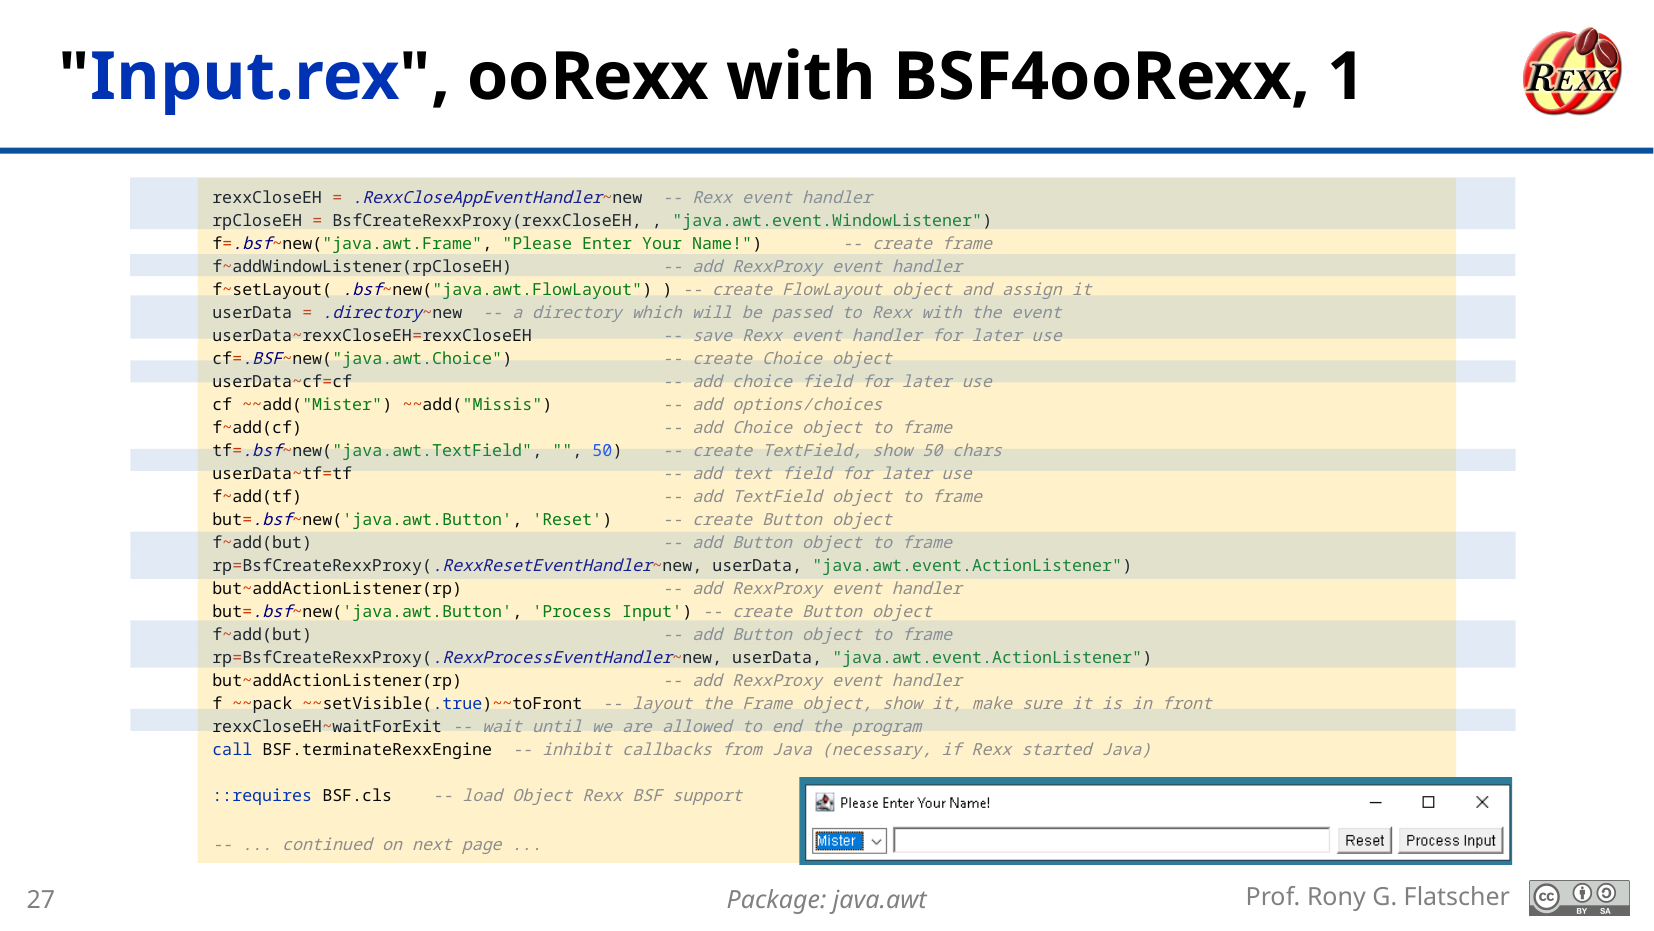

# "Input.rex", ooRexx with BSF4ooRexx, 1
rexxCloseEH = .RexxCloseAppEventHandler~new -- Rexx event handler
rpCloseEH = BsfCreateRexxProxy(rexxCloseEH, , "java.awt.event.WindowListener")
f=.bsf~new("java.awt.Frame", "Please Enter Your Name!") -- create frame
f~addWindowListener(rpCloseEH) -- add RexxProxy event handler
f~setLayout( .bsf~new("java.awt.FlowLayout") ) -- create FlowLayout object and assign it
userData = .directory~new -- a directory which will be passed to Rexx with the event
userData~rexxCloseEH=rexxCloseEH -- save Rexx event handler for later use
cf=.BSF~new("java.awt.Choice") -- create Choice object
userData~cf=cf -- add choice field for later use
cf ~~add("Mister") ~~add("Missis") -- add options/choices
f~add(cf) -- add Choice object to frame
tf=.bsf~new("java.awt.TextField", "", 50) -- create TextField, show 50 chars
userData~tf=tf -- add text field for later use
f~add(tf) -- add TextField object to frame
but=.bsf~new('java.awt.Button', 'Reset') -- create Button object
f~add(but) -- add Button object to frame
rp=BsfCreateRexxProxy(.RexxResetEventHandler~new, userData, "java.awt.event.ActionListener")
but~addActionListener(rp) -- add RexxProxy event handler
but=.bsf~new('java.awt.Button', 'Process Input') -- create Button object
f~add(but) -- add Button object to frame
rp=BsfCreateRexxProxy(.RexxProcessEventHandler~new, userData, "java.awt.event.ActionListener")
but~addActionListener(rp) -- add RexxProxy event handler
f ~~pack ~~setVisible(.true)~~toFront -- layout the Frame object, show it, make sure it is in front
rexxCloseEH~waitForExit -- wait until we are allowed to end the program
call BSF.terminateRexxEngine -- inhibit callbacks from Java (necessary, if Rexx started Java)
::requires BSF.cls -- load Object Rexx BSF support
-- ... continued on next page ...
Package: java.awt